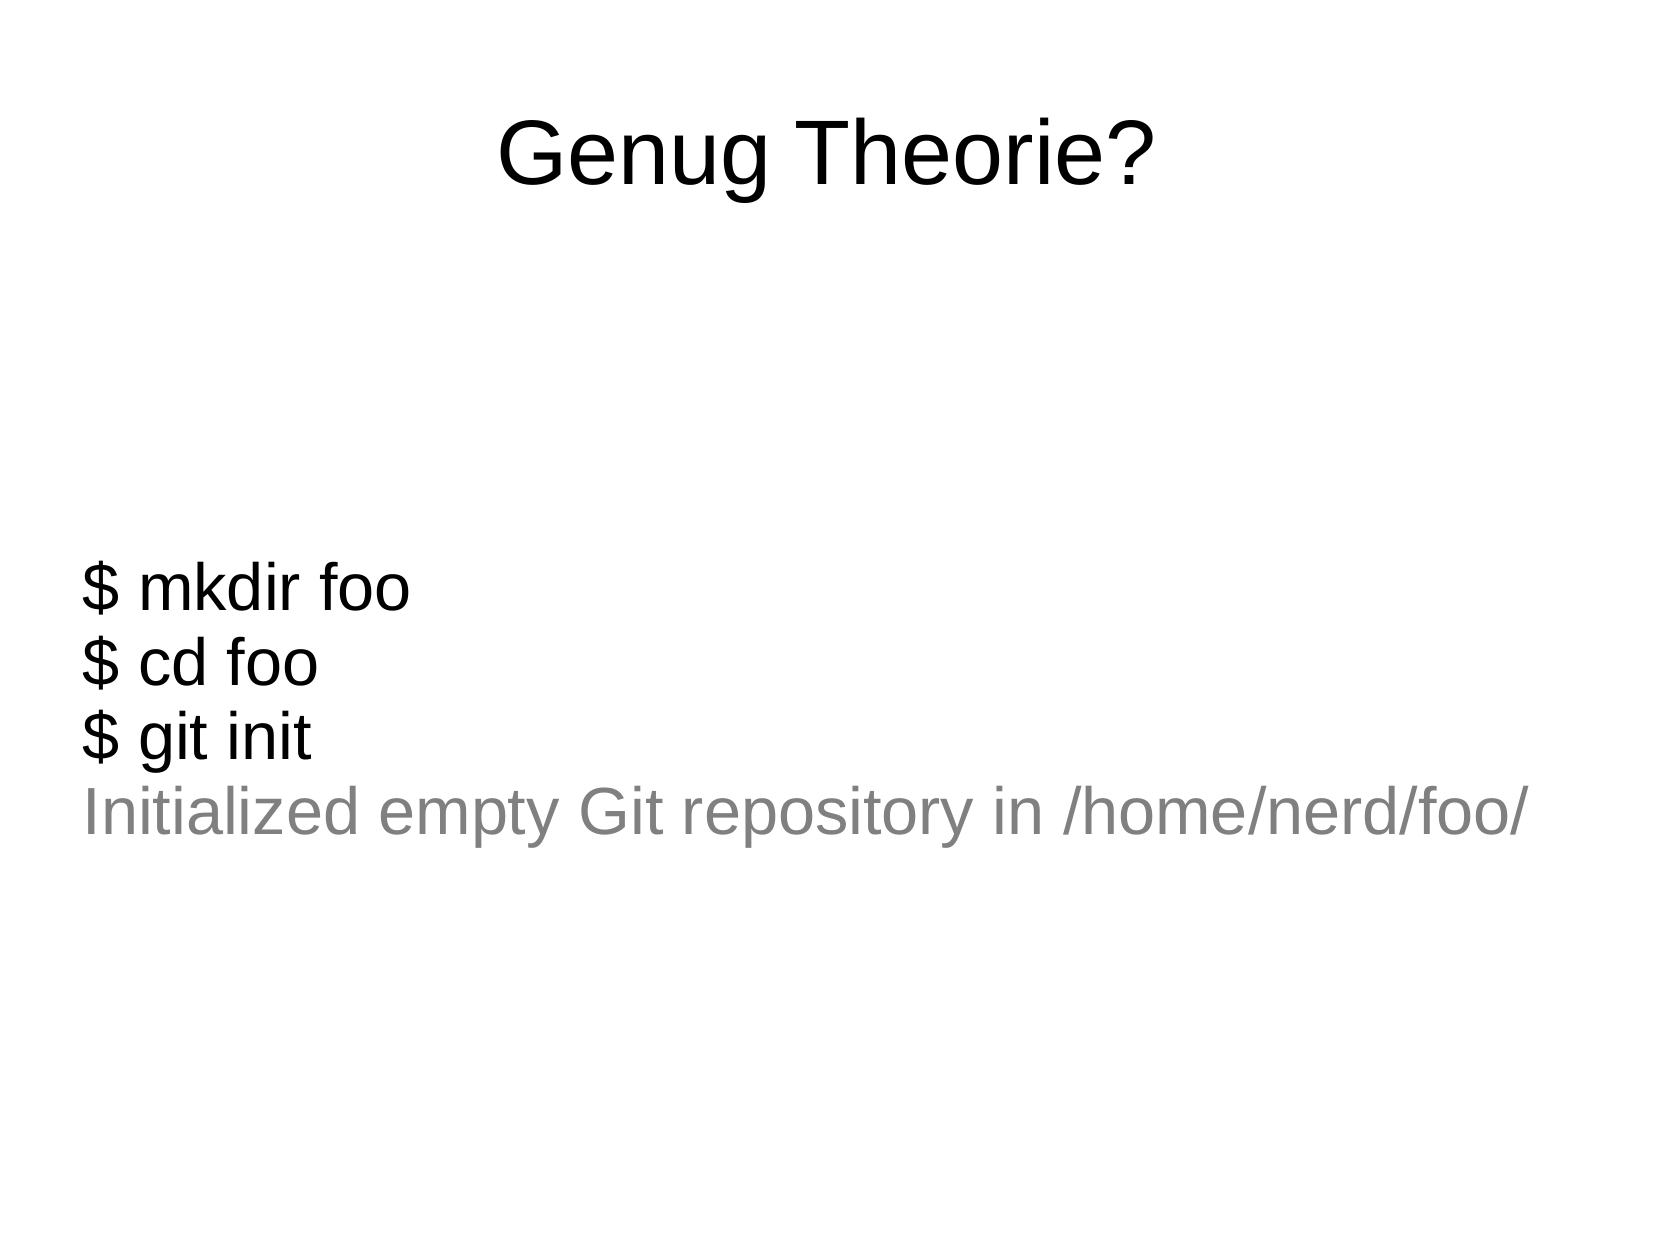

# Genug Theorie?
$ mkdir foo
$ cd foo
$ git init
Initialized empty Git repository in /home/nerd/foo/